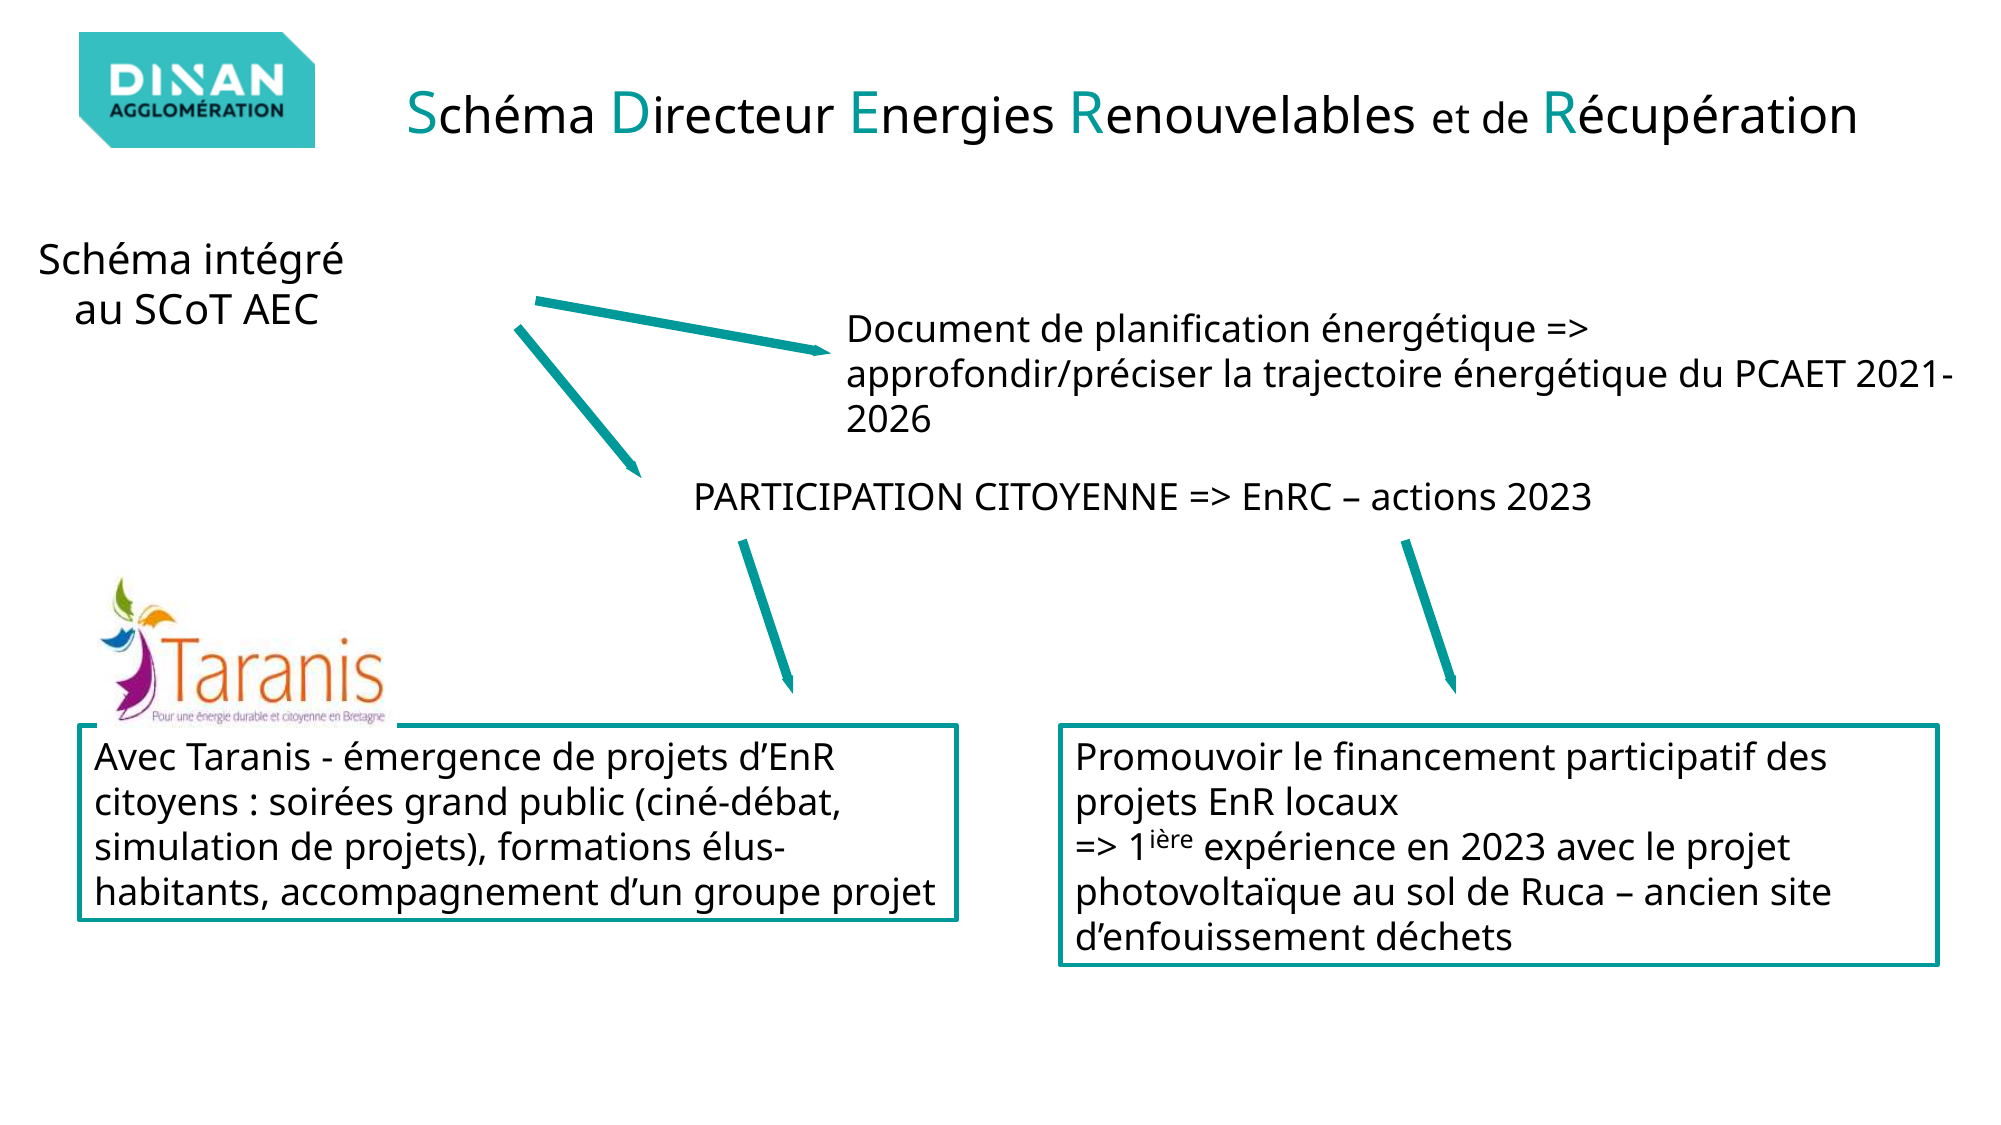

Schéma Directeur Energies Renouvelables et de Récupération
Schéma intégré
au SCoT AEC
Document de planification énergétique => approfondir/préciser la trajectoire énergétique du PCAET 2021-2026
PARTICIPATION CITOYENNE => EnRC – actions 2023
Avec Taranis - émergence de projets d’EnR citoyens : soirées grand public (ciné-débat, simulation de projets), formations élus-habitants, accompagnement d’un groupe projet
Promouvoir le financement participatif des projets EnR locaux
=> 1ière expérience en 2023 avec le projet photovoltaïque au sol de Ruca – ancien site d’enfouissement déchets